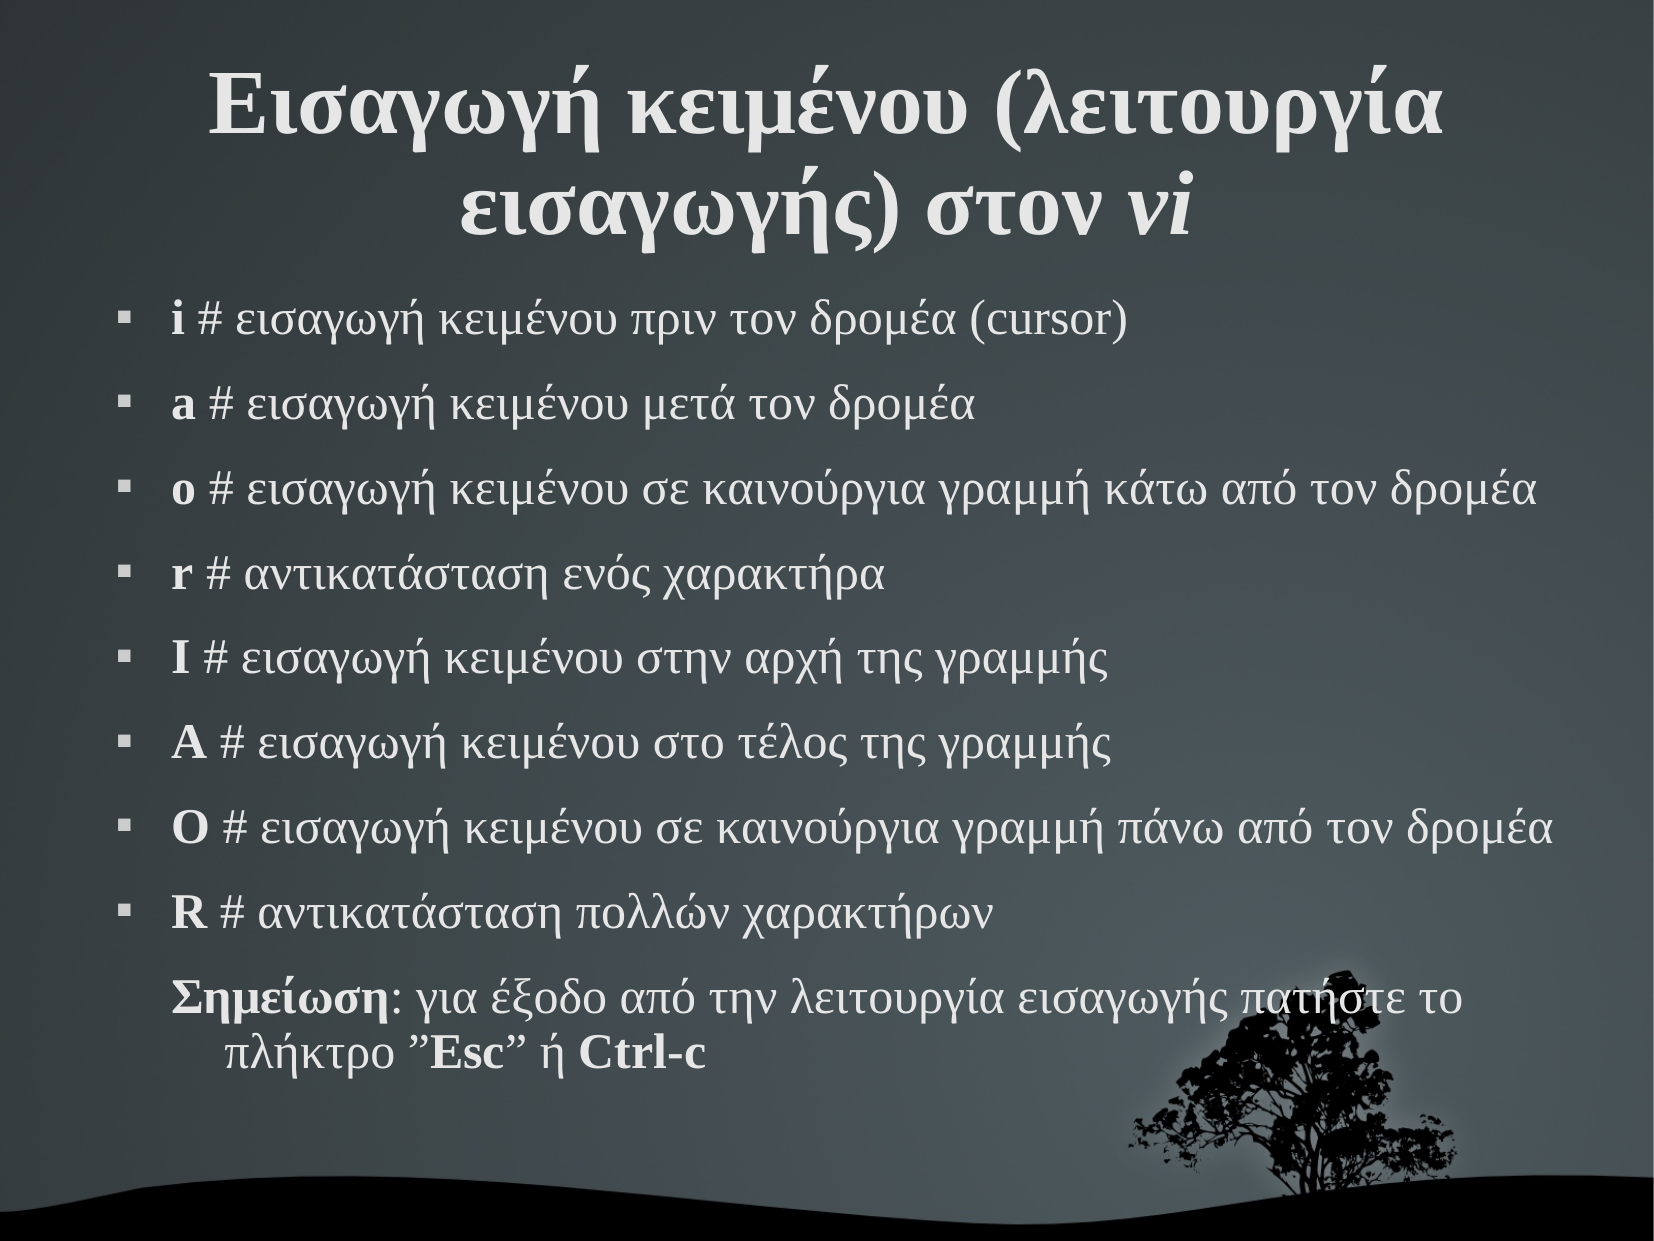

# Εισαγωγή κειμένου (λειτουργία εισαγωγής) στον vi
i # εισαγωγή κειμένου πριν τον δρομέα (cursor)
a # εισαγωγή κειμένου μετά τον δρομέα
o # εισαγωγή κειμένου σε καινούργια γραμμή κάτω από τον δρομέα
r # αντικατάσταση ενός χαρακτήρα
I # εισαγωγή κειμένου στην αρχή της γραμμής
A # εισαγωγή κειμένου στο τέλος της γραμμής
O # εισαγωγή κειμένου σε καινούργια γραμμή πάνω από τον δρομέα
R # αντικατάσταση πολλών χαρακτήρων
Σημείωση: για έξοδο από την λειτουργία εισαγωγής πατήστε το πλήκτρο ”Esc” ή Ctrl-c